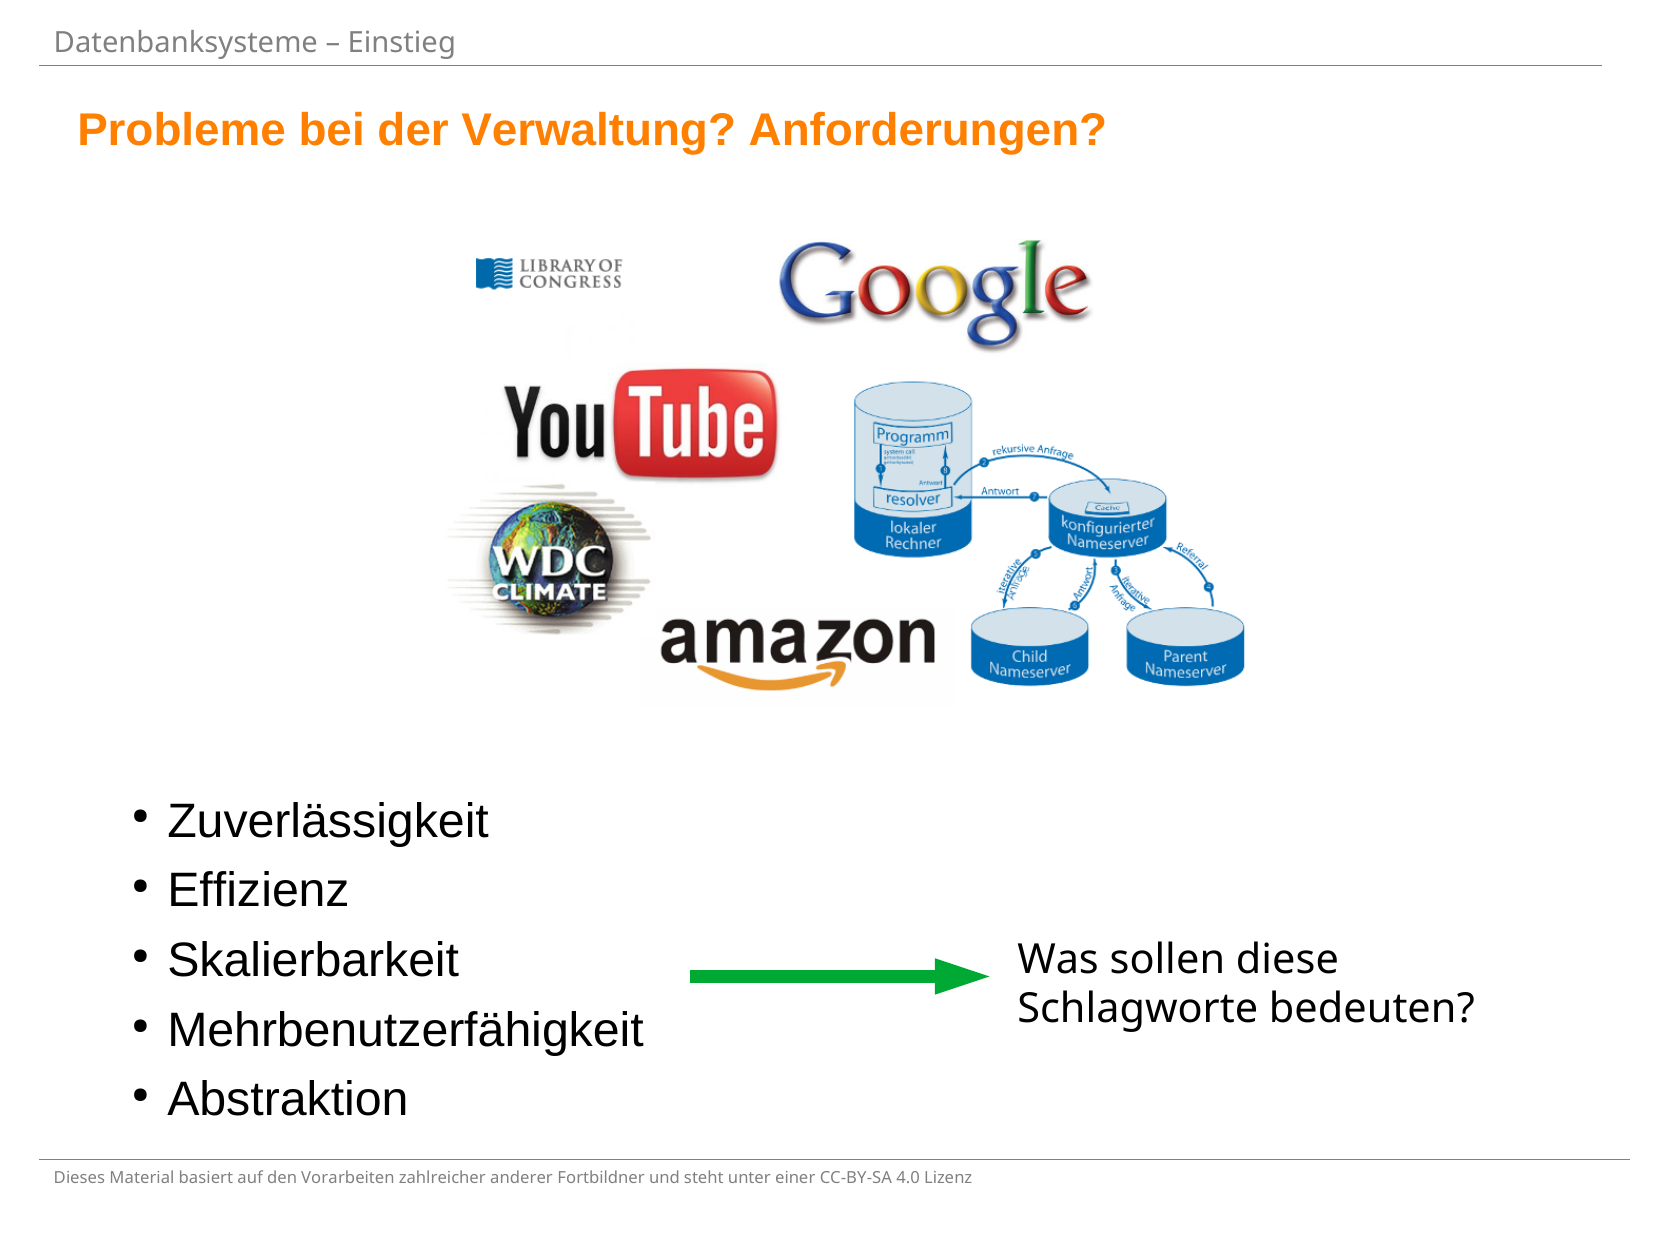

Datenbanksysteme – Einstieg
Probleme bei der Verwaltung? Anforderungen?
# Zuverlässigkeit
Effizienz
Skalierbarkeit
Mehrbenutzerfähigkeit
Abstraktion
Was sollen diese
Schlagworte bedeuten?
Dieses Material basiert auf den Vorarbeiten zahlreicher anderer Fortbildner und steht unter einer CC-BY-SA 4.0 Lizenz
Dieses Material basiert auf den Vorarbeiten zahlreicher anderer Fortbildner und steht unter einer CC-BY-SA 4.0 Lizenz